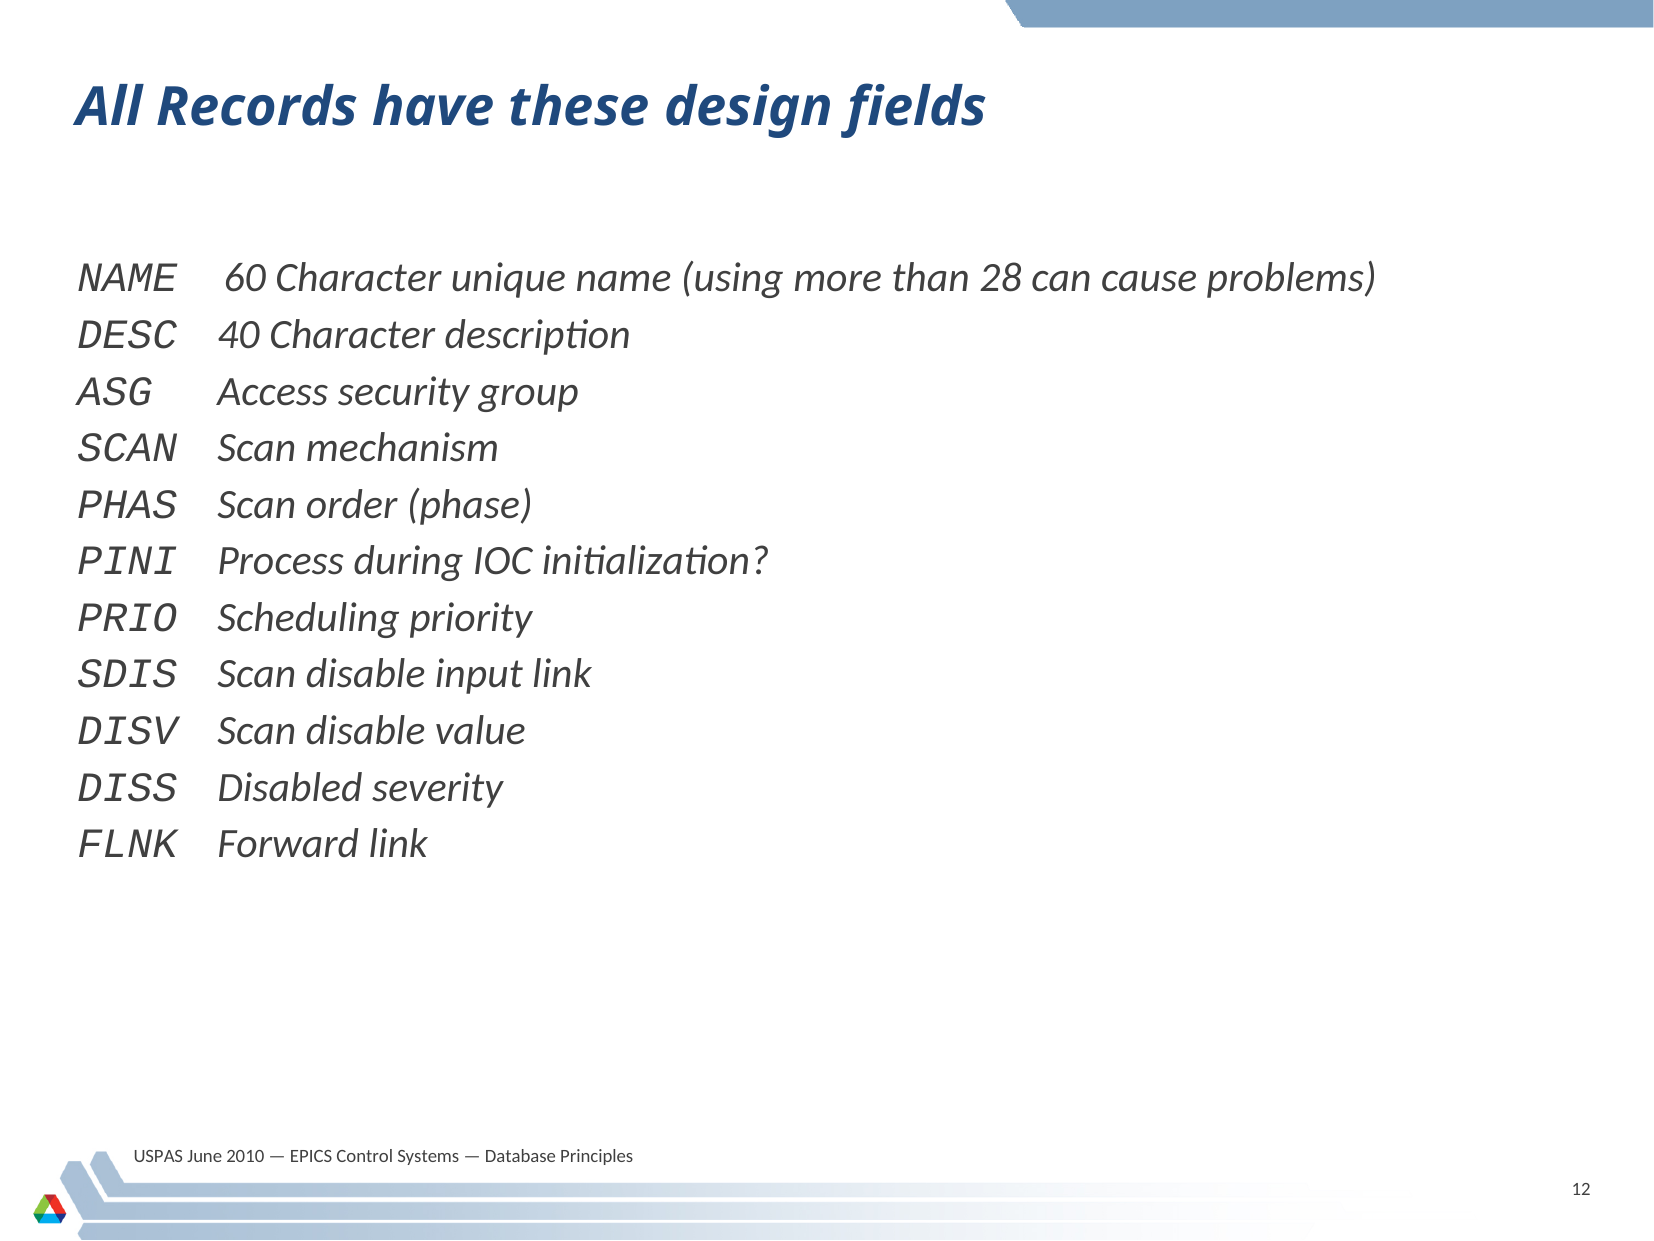

# All Records have these design fields
NAME	60 Character unique name (using more than 28 can cause problems)
DESC	40 Character description
ASG 	Access security group
SCAN	Scan mechanism
PHAS	Scan order (phase)
PINI	Process during IOC initialization?
PRIO	Scheduling priority
SDIS	Scan disable input link
DISV	Scan disable value
DISS	Disabled severity
FLNK	Forward link
USPAS June 2010 — EPICS Control Systems — Database Principles
12